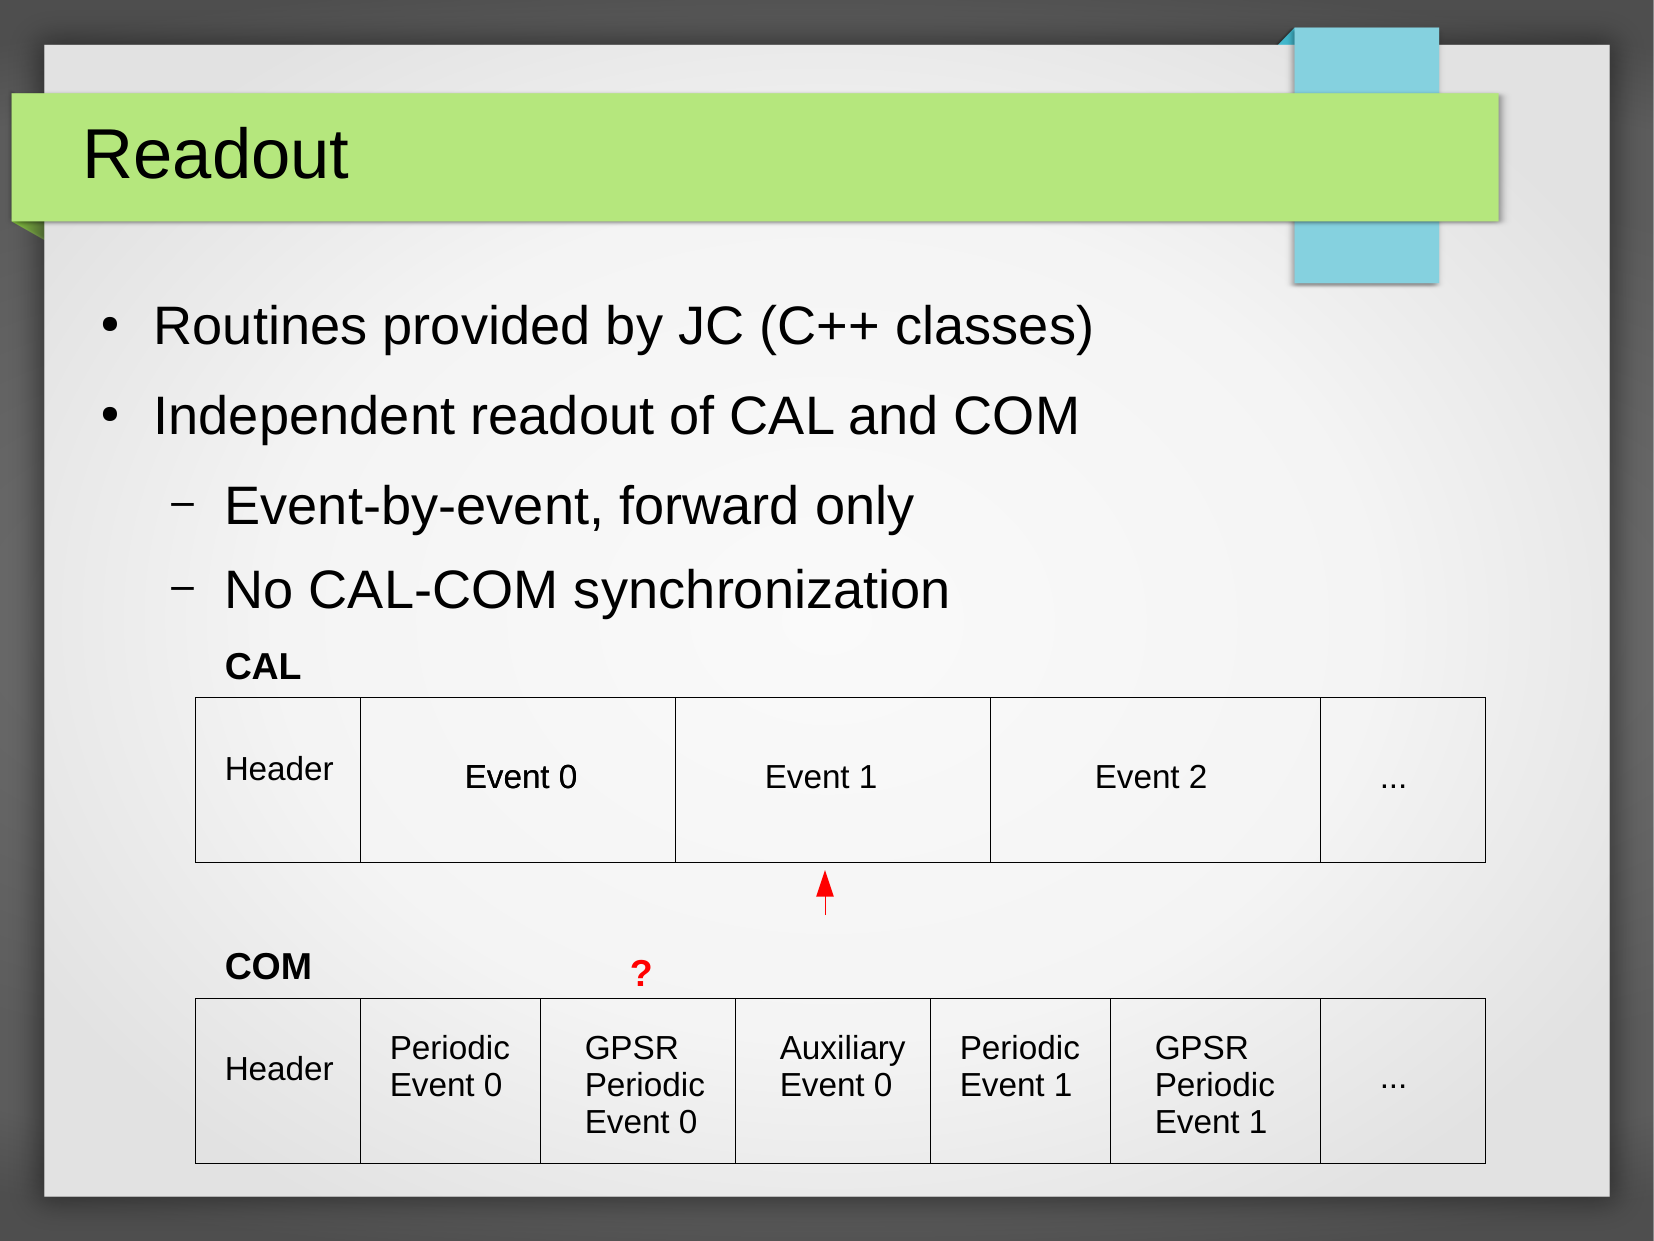

# Readout
Routines provided by JC (C++ classes)
Independent readout of CAL and COM
Event-by-event, forward only
No CAL-COM synchronization
CAL
Header
Event 0
Event 0
Event 1
Event 2
...
COM
?
GPSR
Periodic Event 0
Auxiliary
Event 0
Periodic Event 1
GPSR
Periodic Event 1
Periodic Event 0
Header
...